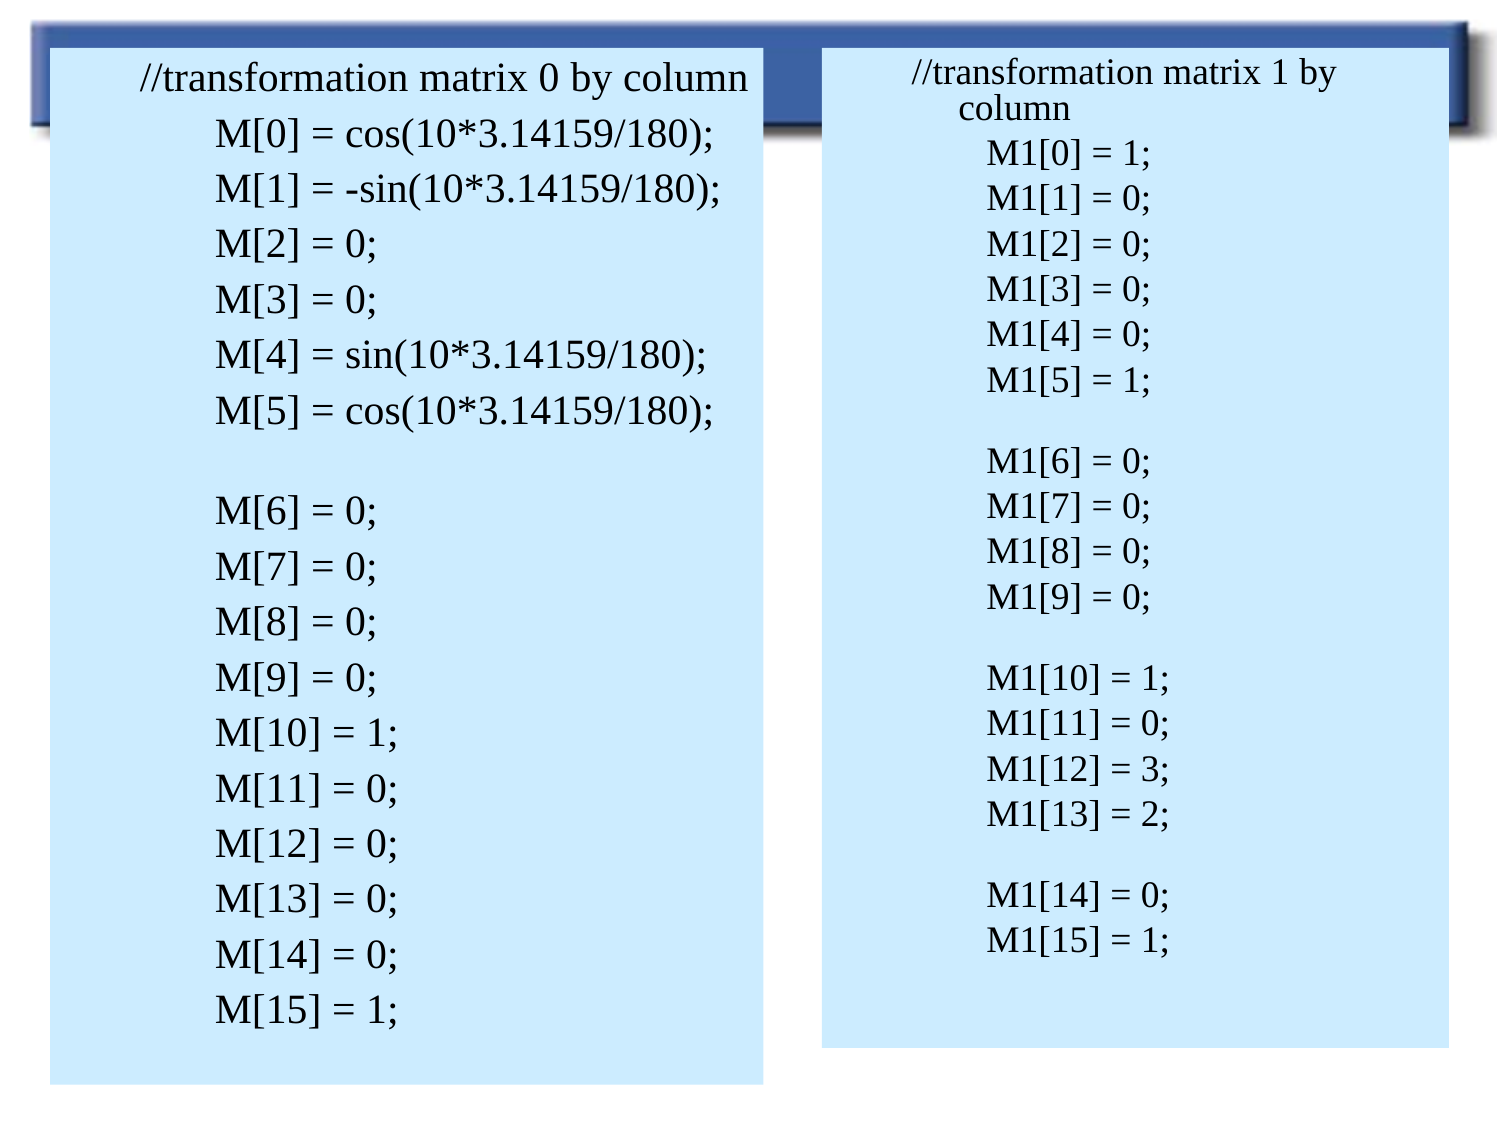

# //transformation matrix 0 by column
		M[0] = cos(10*3.14159/180);
		M[1] = -sin(10*3.14159/180);
		M[2] = 0;
		M[3] = 0;
		M[4] = sin(10*3.14159/180);
		M[5] = cos(10*3.14159/180);
		M[6] = 0;
		M[7] = 0;
		M[8] = 0;
		M[9] = 0;
		M[10] = 1;
		M[11] = 0;
		M[12] = 0;
		M[13] = 0;
		M[14] = 0;
		M[15] = 1;
//transformation matrix 1 by column
		M1[0] = 1;
		M1[1] = 0;
		M1[2] = 0;
		M1[3] = 0;
		M1[4] = 0;
		M1[5] = 1;
		M1[6] = 0;
		M1[7] = 0;
		M1[8] = 0;
		M1[9] = 0;
		M1[10] = 1;
		M1[11] = 0;
		M1[12] = 3;
		M1[13] = 2;
		M1[14] = 0;
		M1[15] = 1;